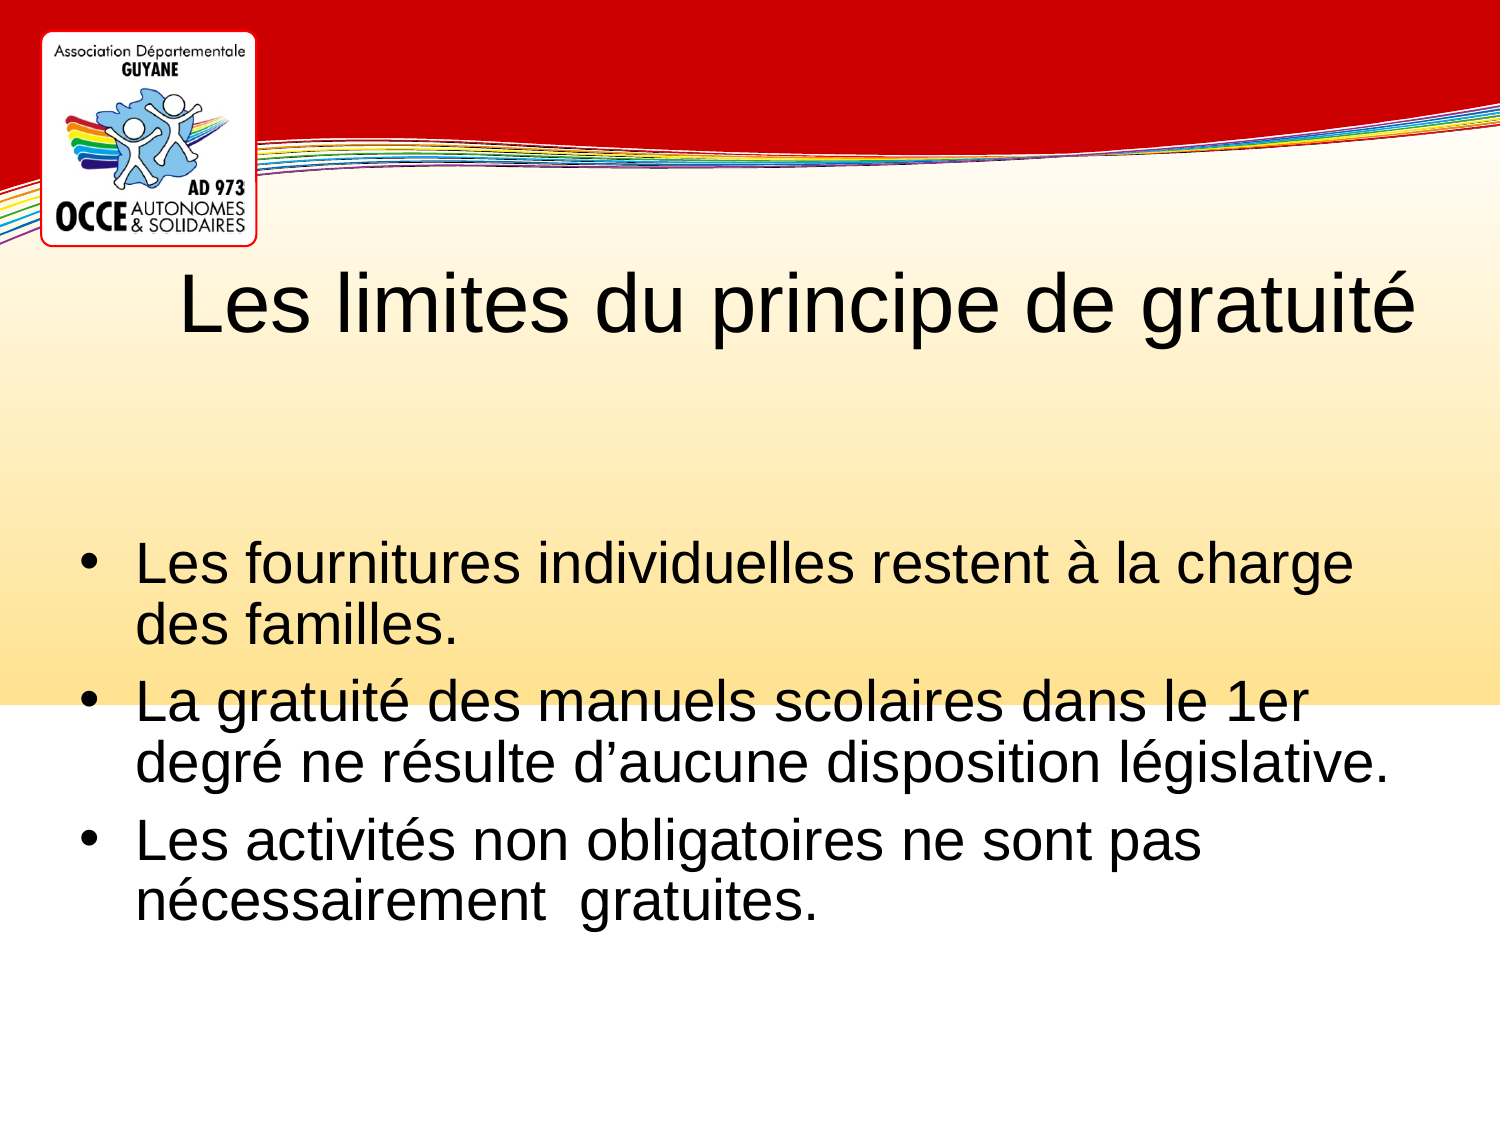

# Les limites du principe de gratuité
Les fournitures individuelles restent à la charge des familles.
La gratuité des manuels scolaires dans le 1er degré ne résulte d’aucune disposition législative.
Les activités non obligatoires ne sont pas nécessairement gratuites.